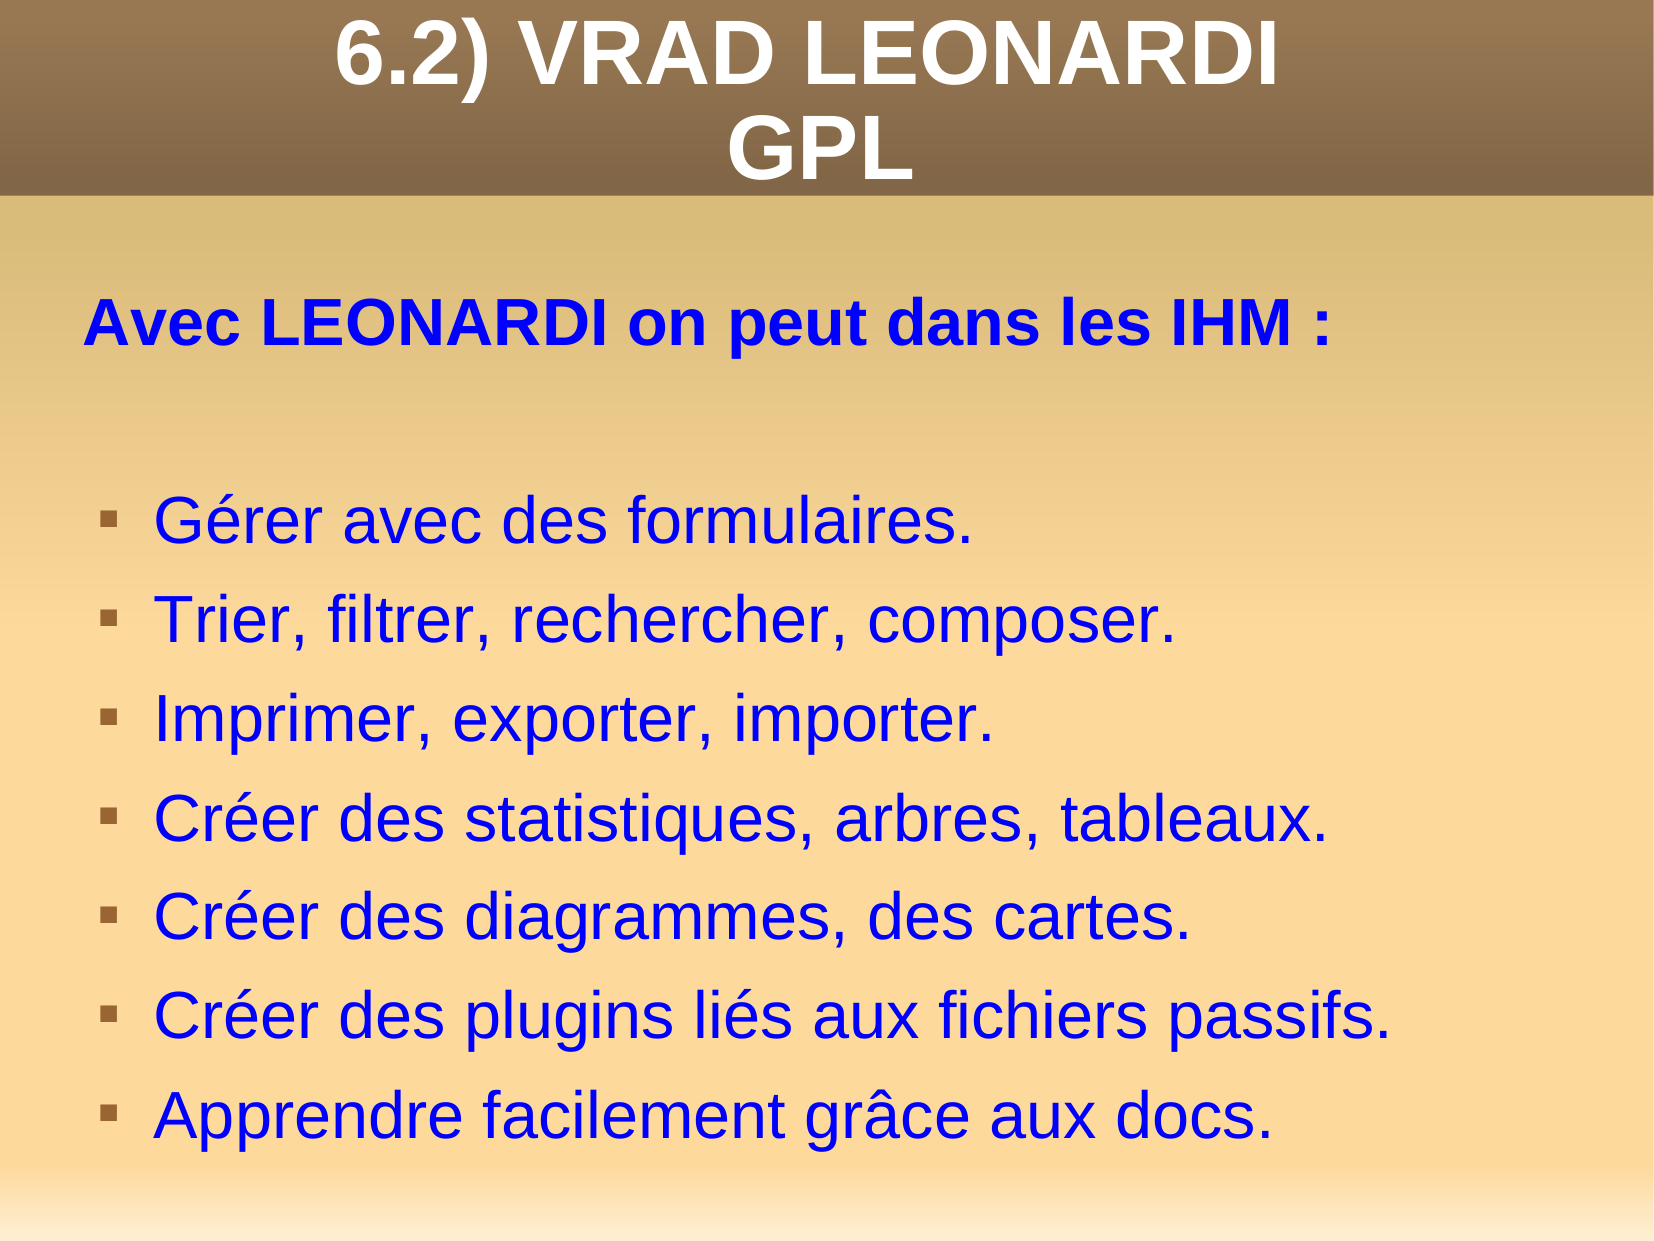

# 6.2) VRAD LEONARDI GPL
Avec LEONARDI on peut dans les IHM :
Gérer avec des formulaires.
Trier, filtrer, rechercher, composer.
Imprimer, exporter, importer.
Créer des statistiques, arbres, tableaux.
Créer des diagrammes, des cartes.
Créer des plugins liés aux fichiers passifs.
Apprendre facilement grâce aux docs.